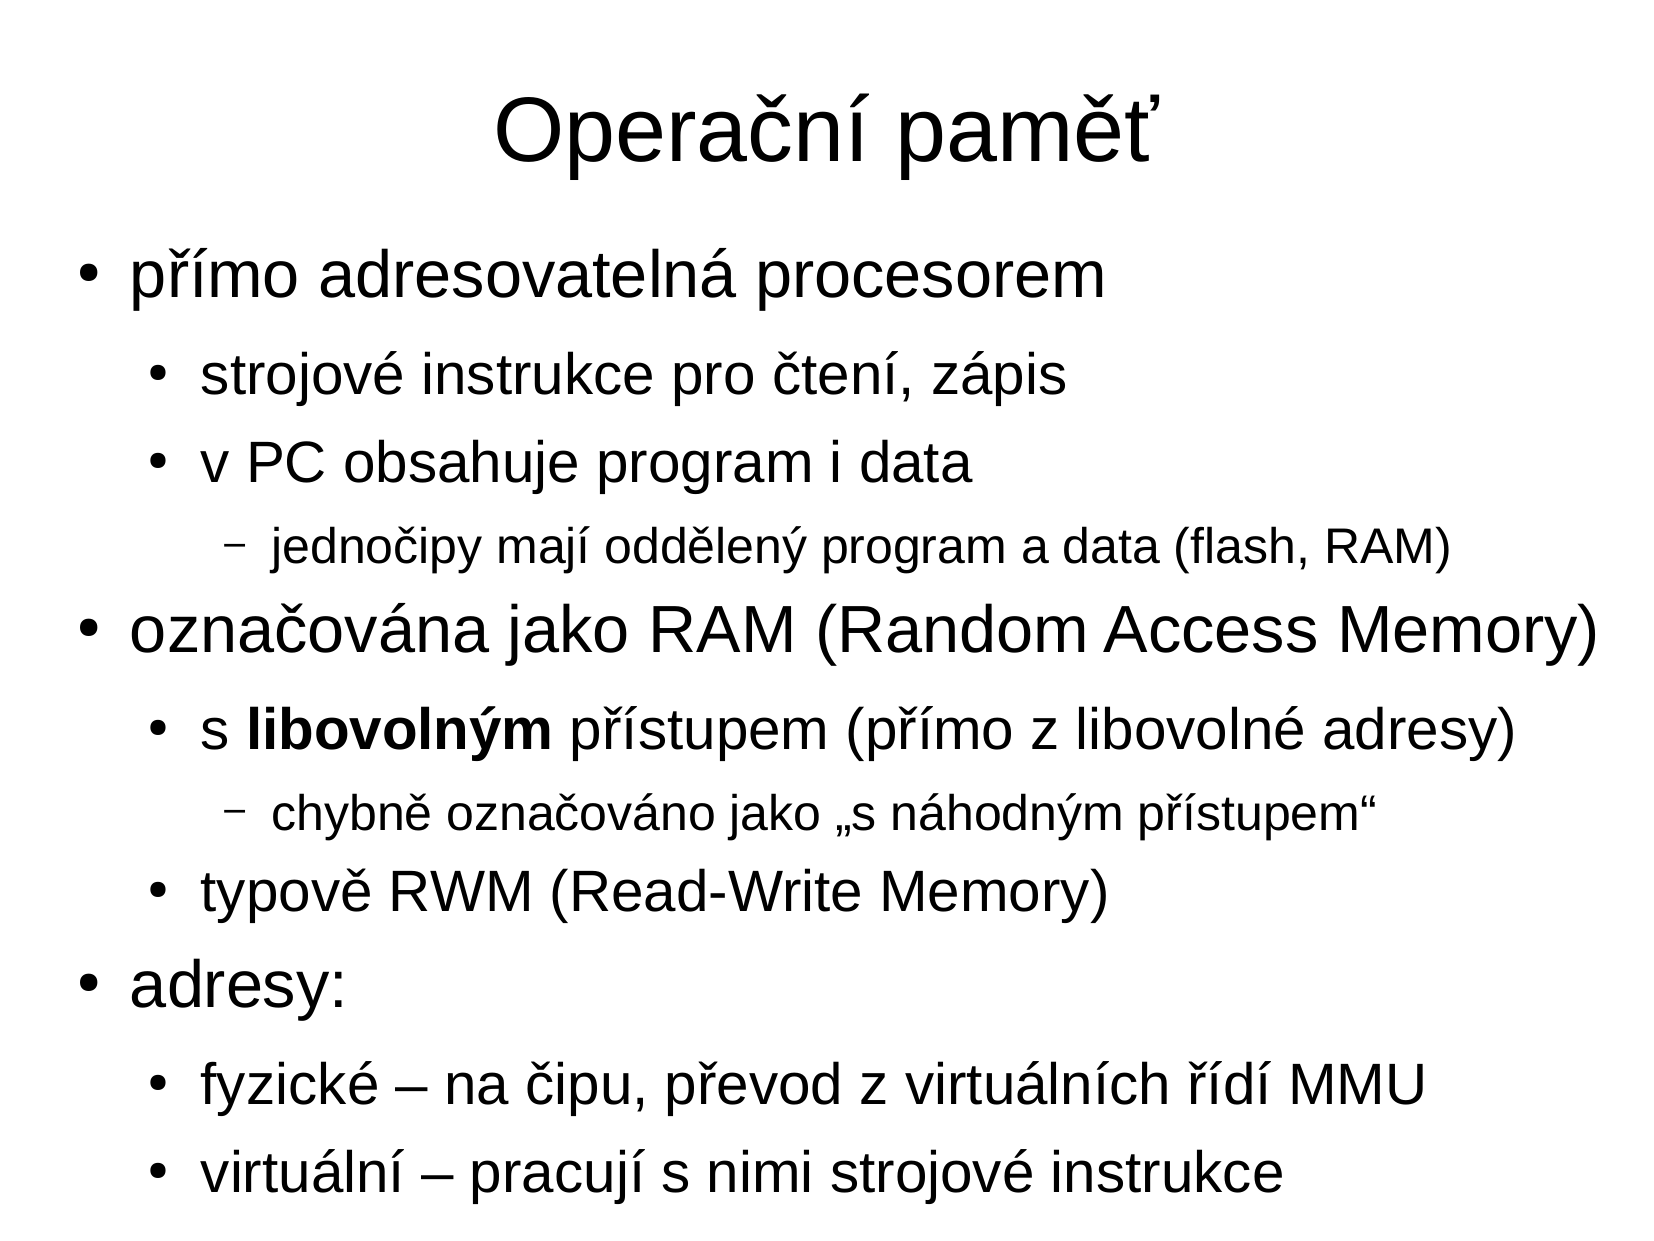

# Operační paměť
přímo adresovatelná procesorem
strojové instrukce pro čtení, zápis
v PC obsahuje program i data
jednočipy mají oddělený program a data (flash, RAM)
označována jako RAM (Random Access Memory)
s libovolným přístupem (přímo z libovolné adresy)
chybně označováno jako „s náhodným přístupem“
typově RWM (Read-Write Memory)
adresy:
fyzické – na čipu, převod z virtuálních řídí MMU
virtuální – pracují s nimi strojové instrukce